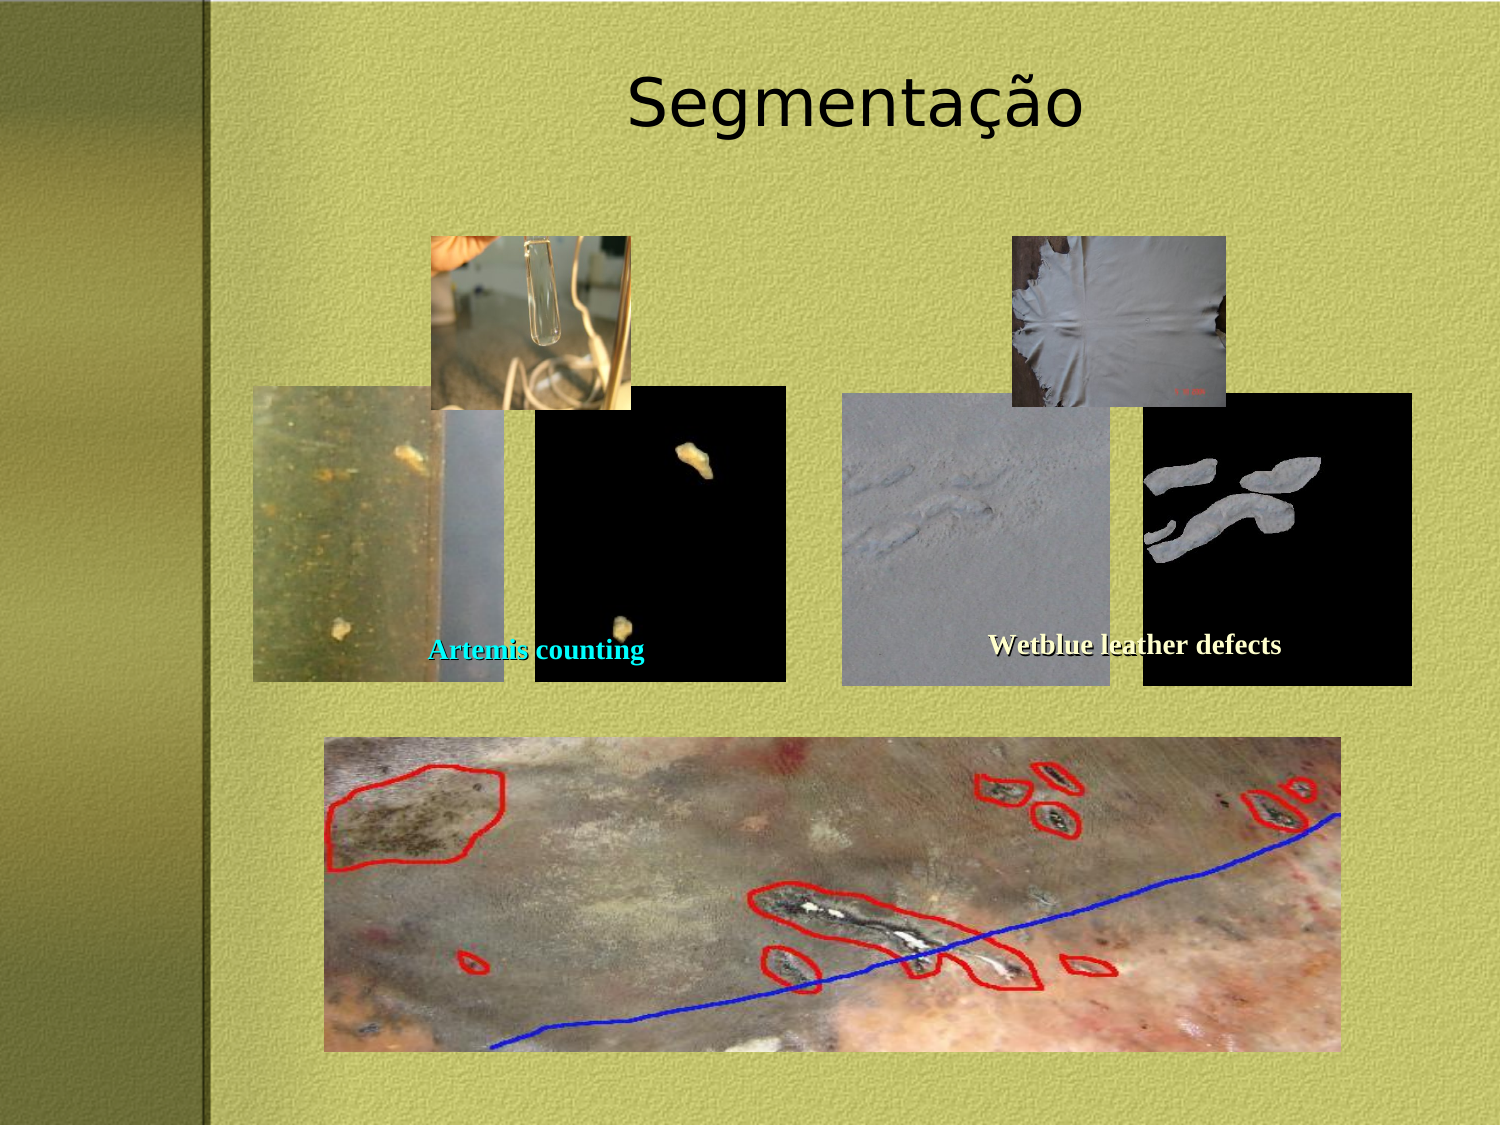

# Segmentação
Wetblue leather defects
Artemis counting